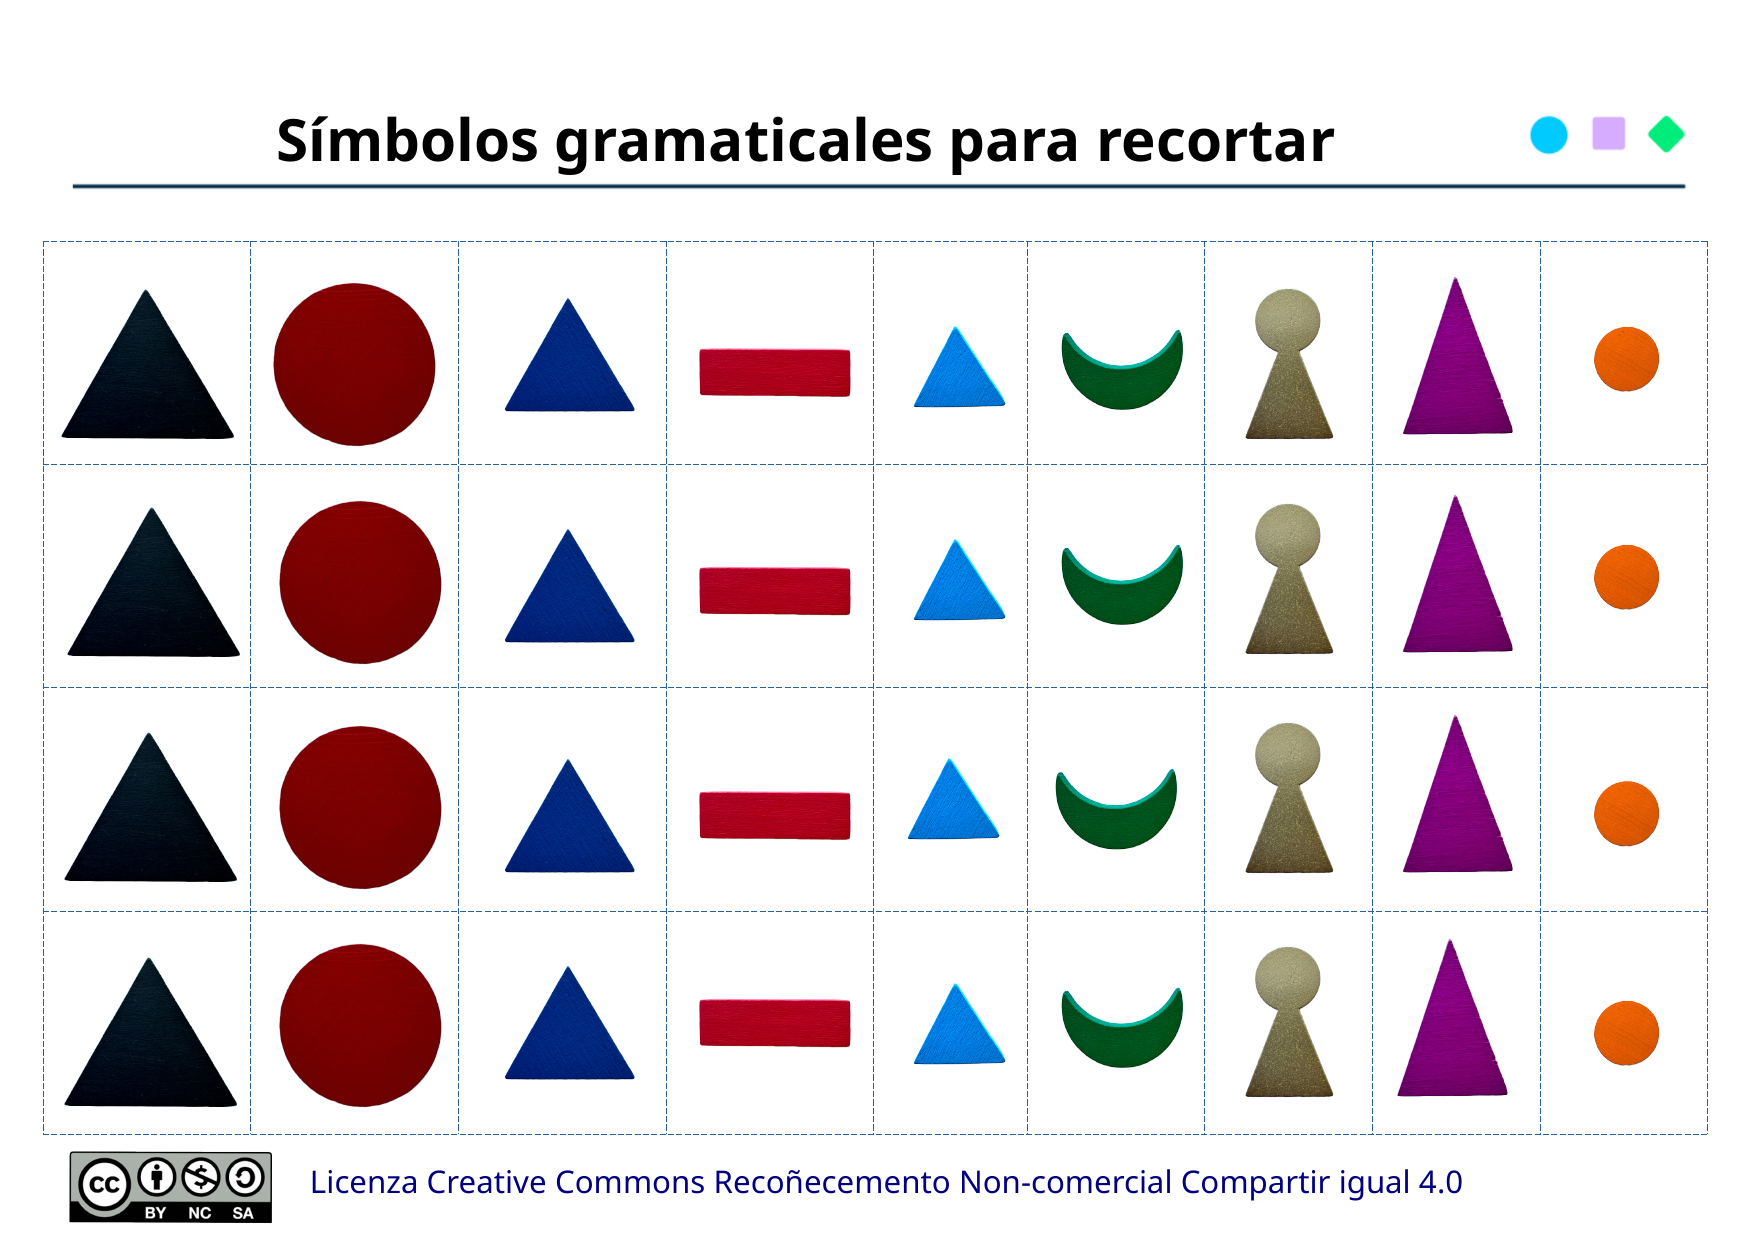

# Símbolos gramaticales para recortar
| | | | | | | | | |
| --- | --- | --- | --- | --- | --- | --- | --- | --- |
| | | | | | | | | |
| | | | | | | | | |
| | | | | | | | | |
Licenza Creative Commons Recoñecemento Non-comercial Compartir igual 4.0